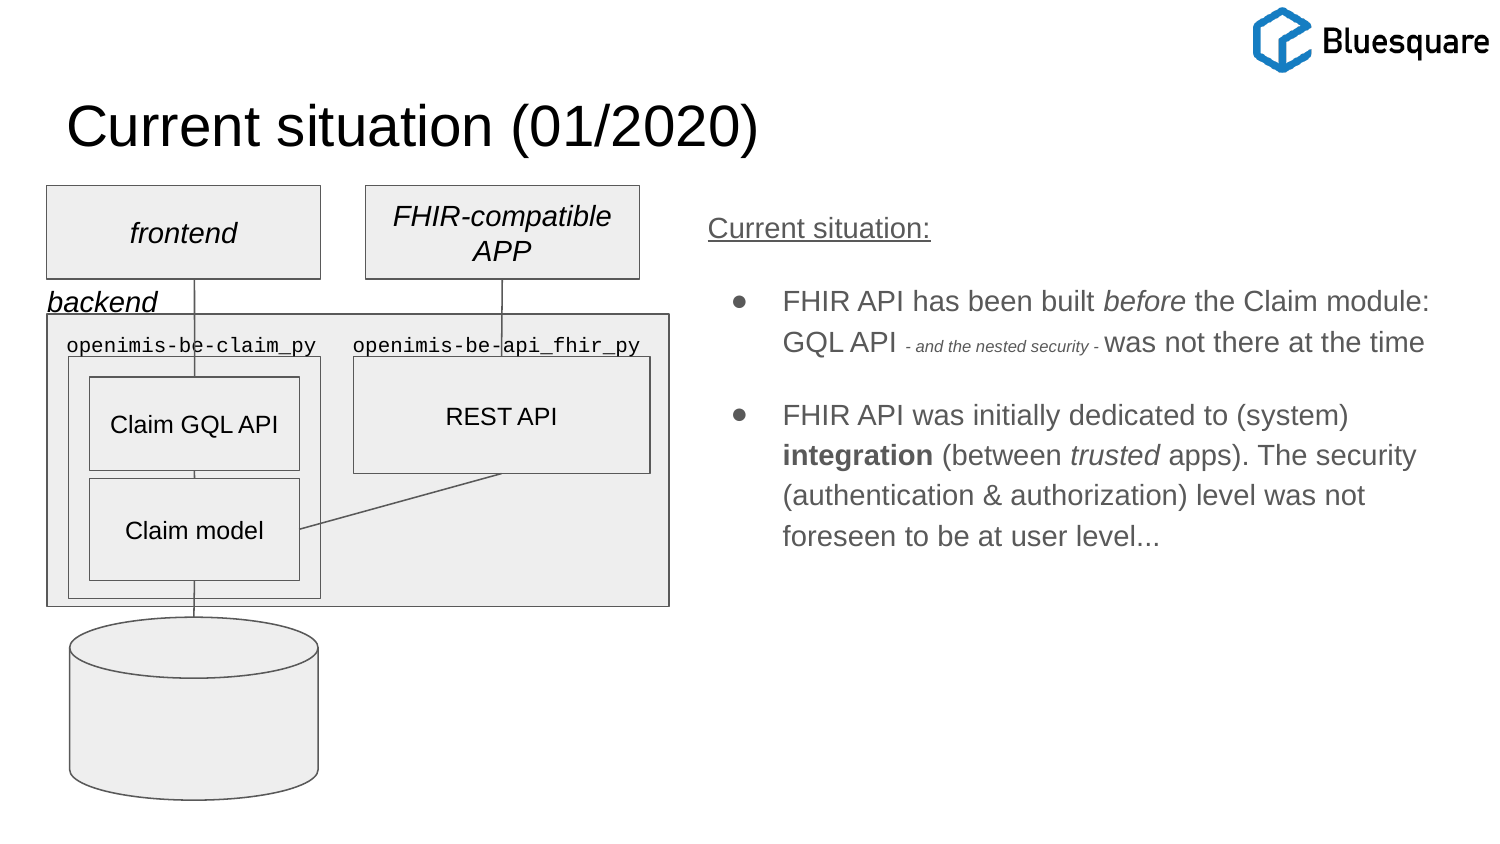

# Current situation (01/2020)
frontend
FHIR-compatible APP
Current situation:
FHIR API has been built before the Claim module:
GQL API - and the nested security - was not there at the time
FHIR API was initially dedicated to (system) integration (between trusted apps). The security (authentication & authorization) level was not foreseen to be at user level...
backend
openimis-be-api_fhir_py
openimis-be-claim_py
REST API
Claim GQL API
Claim model